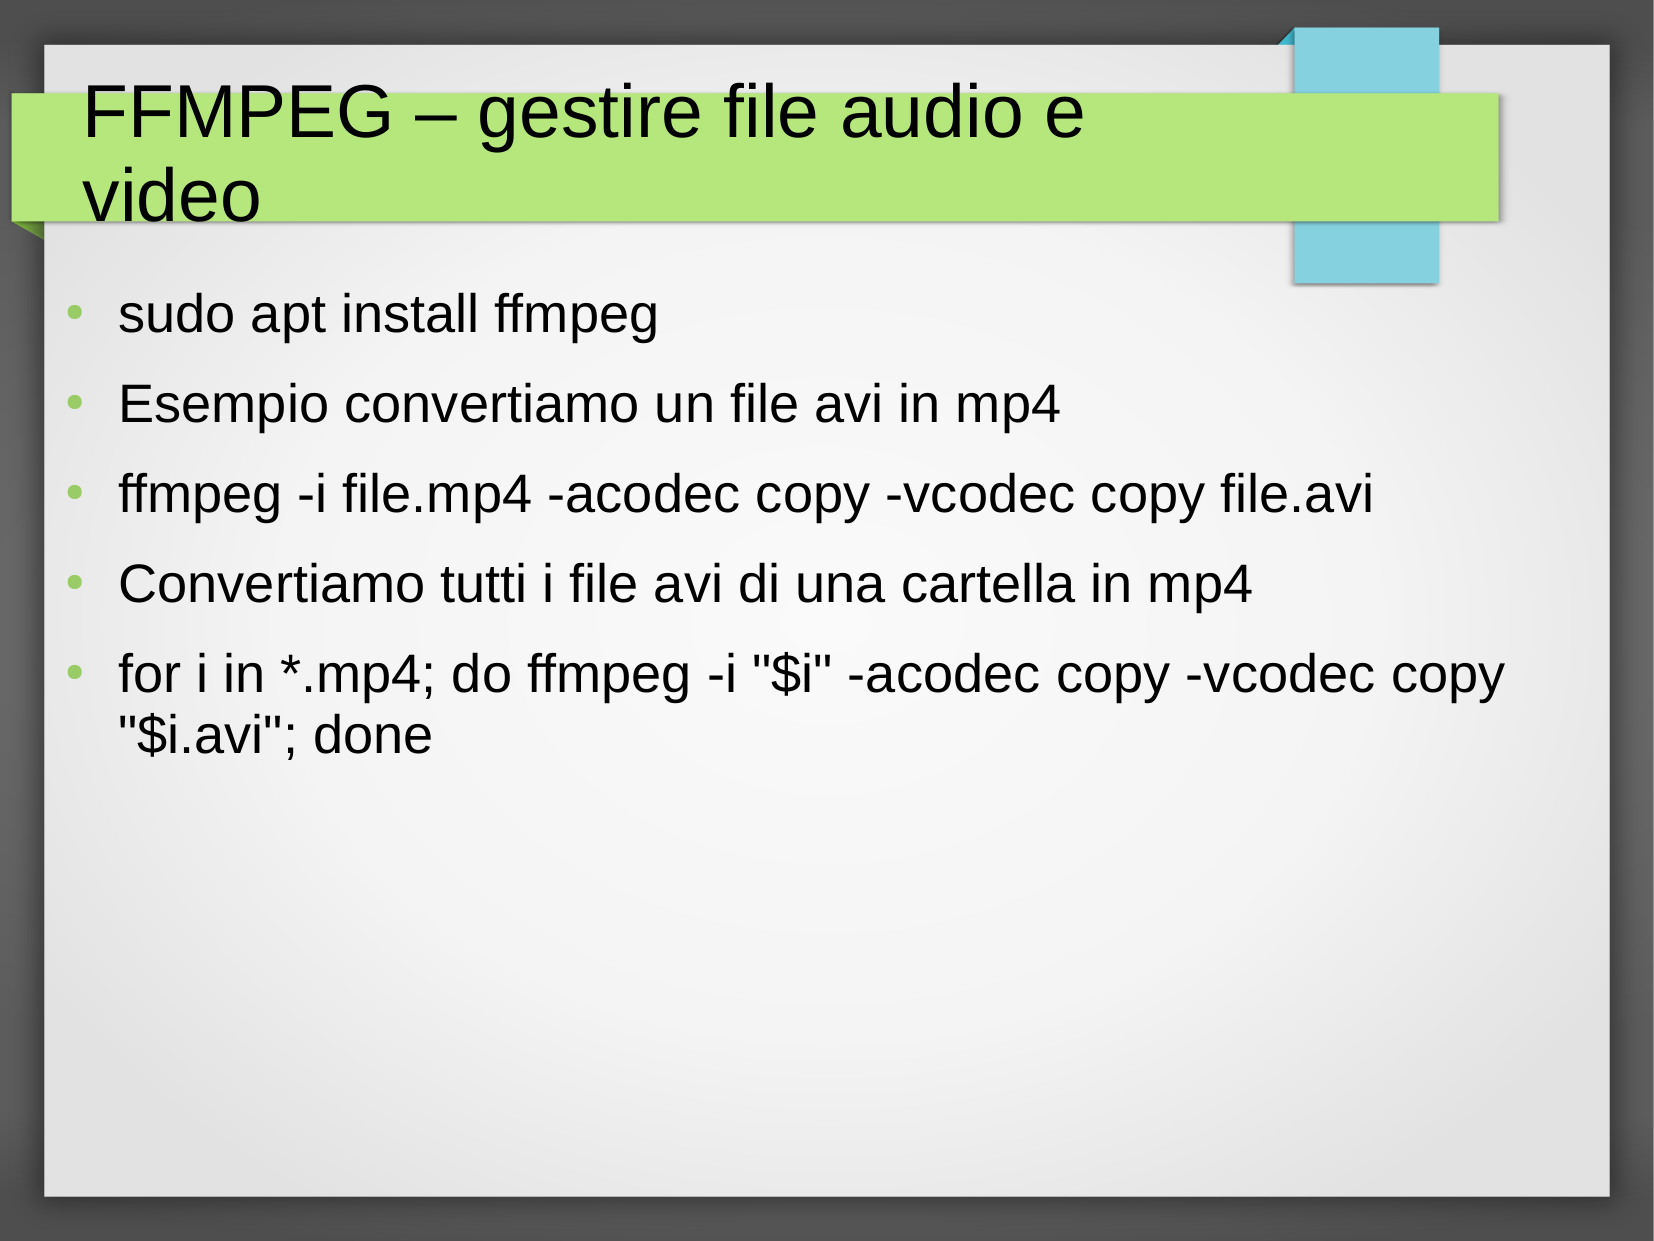

# FFMPEG – gestire file audio e video
sudo apt install ffmpeg
Esempio convertiamo un file avi in mp4
ffmpeg -i file.mp4 -acodec copy -vcodec copy file.avi
Convertiamo tutti i file avi di una cartella in mp4
for i in *.mp4; do ffmpeg -i "$i" -acodec copy -vcodec copy "$i.avi"; done